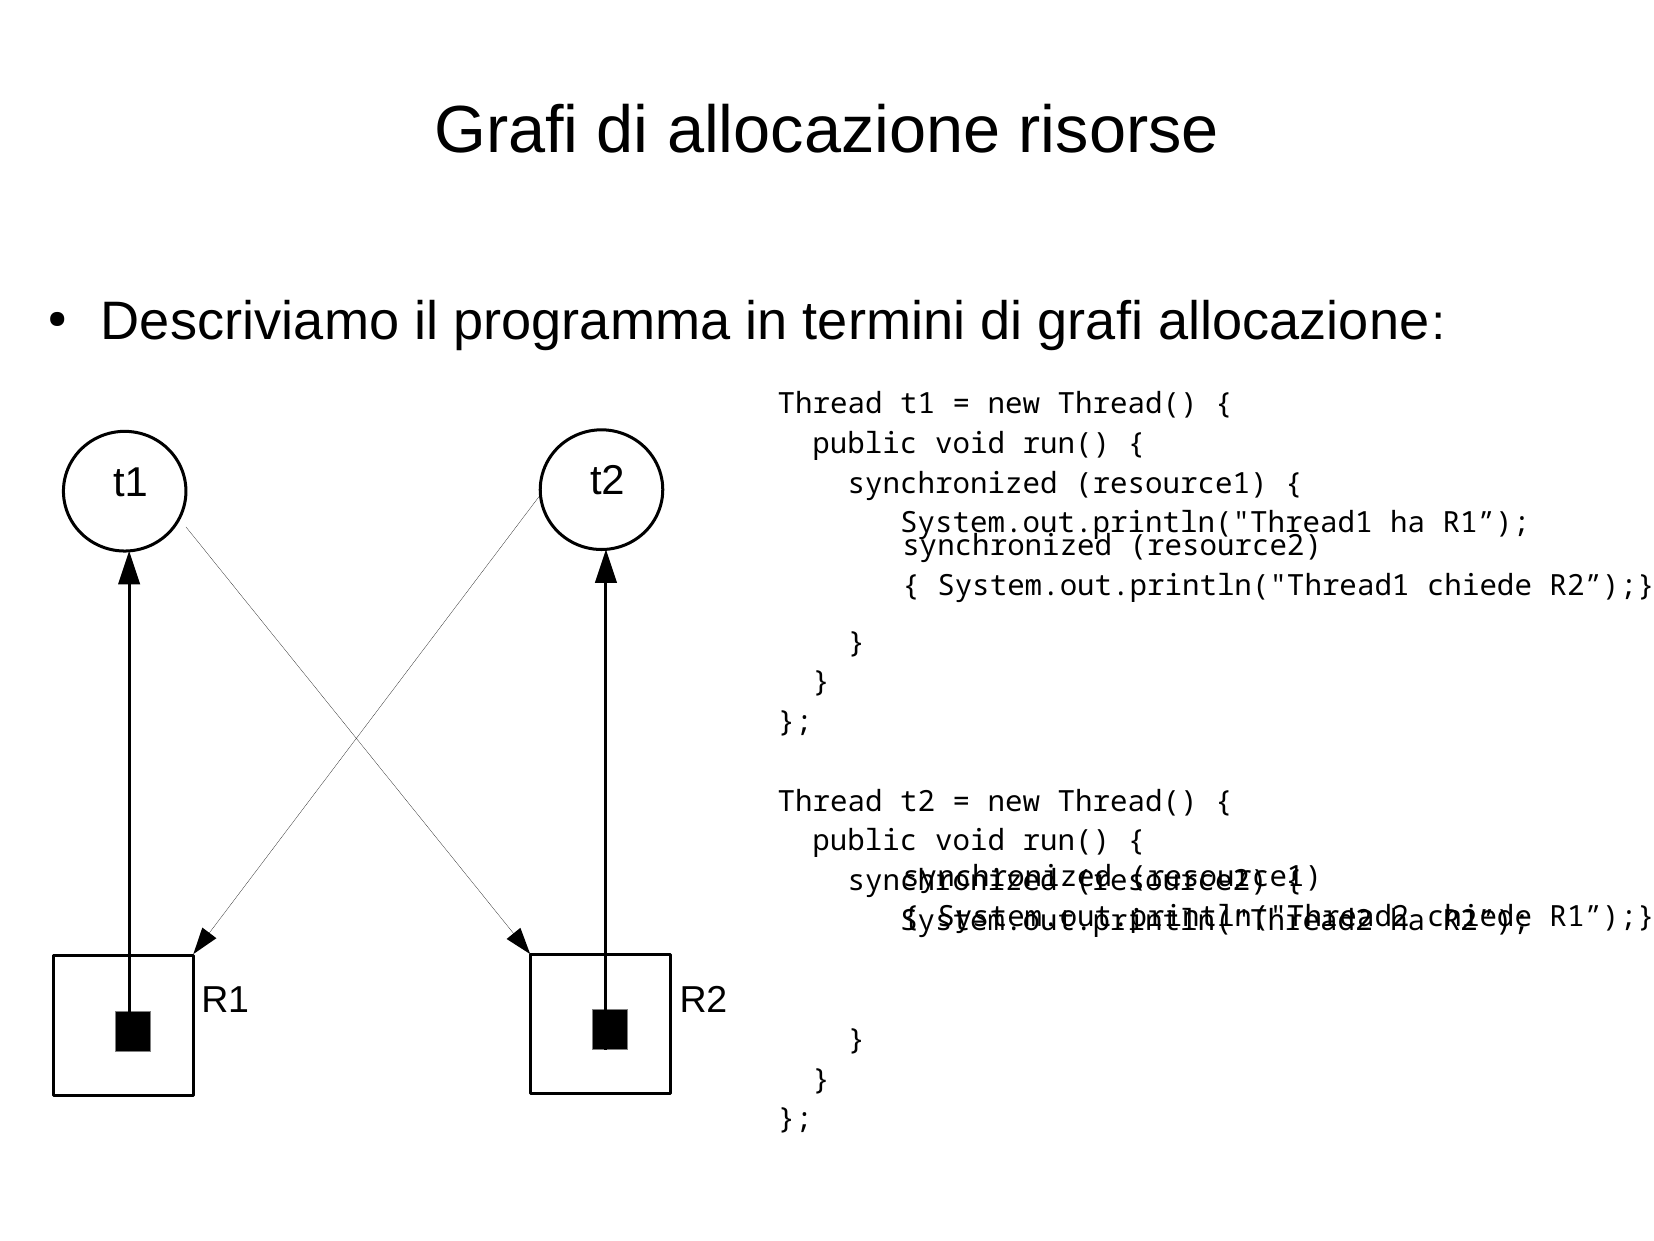

# Grafi di allocazione risorse
Descriviamo il programma in termini di grafi allocazione:
Thread t1 = new Thread() {
 public void run() {
 synchronized (resource1) {
 System.out.println("Thread1 ha R1”);
 }
 }
};
Thread t2 = new Thread() {
 public void run() {
 synchronized (resource2) {
 System.out.println("Thread2 ha R2”);
 }
 }
};
t2
t1
 synchronized (resource2)
 { System.out.println("Thread1 chiede R2”);}
 synchronized (resource1)
 { System.out.println("Thread2 chiede R1”);}
R1
R2